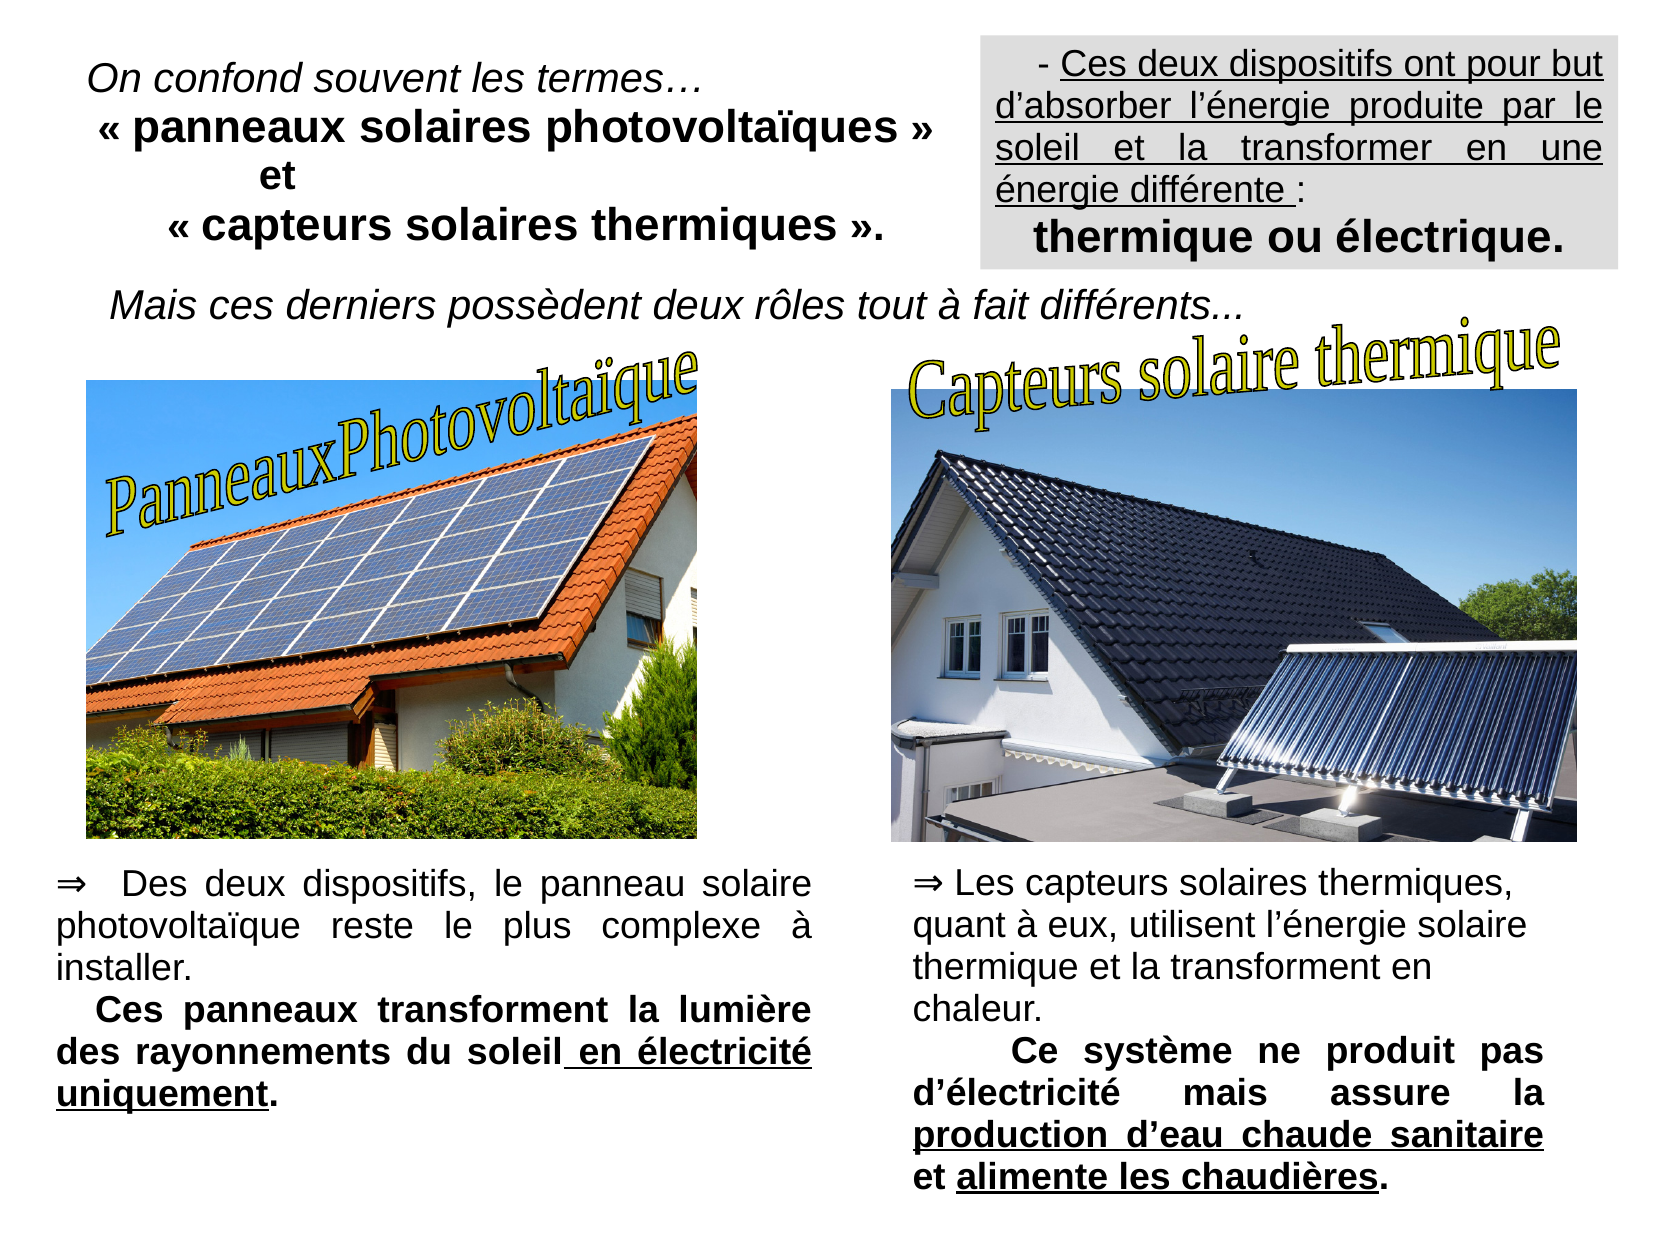

- Ces deux dispositifs ont pour but d’absorber l’énergie produite par le soleil et la transformer en une énergie différente :
thermique ou électrique.
On confond souvent les termes…
 « panneaux solaires photovoltaïques »
 et
 « capteurs solaires thermiques ».
Mais ces derniers possèdent deux rôles tout à fait différents...
Capteurs solaire thermique
Panneaux
Photovoltaïque
⇒ Les capteurs solaires thermiques, quant à eux, utilisent l’énergie solaire thermique et la transforment en chaleur.
 Ce système ne produit pas d’électricité mais assure la production d’eau chaude sanitaire et alimente les chaudières.
⇒ Des deux dispositifs, le panneau solaire photovoltaïque reste le plus complexe à installer.
 Ces panneaux transforment la lumière des rayonnements du soleil en électricité uniquement.